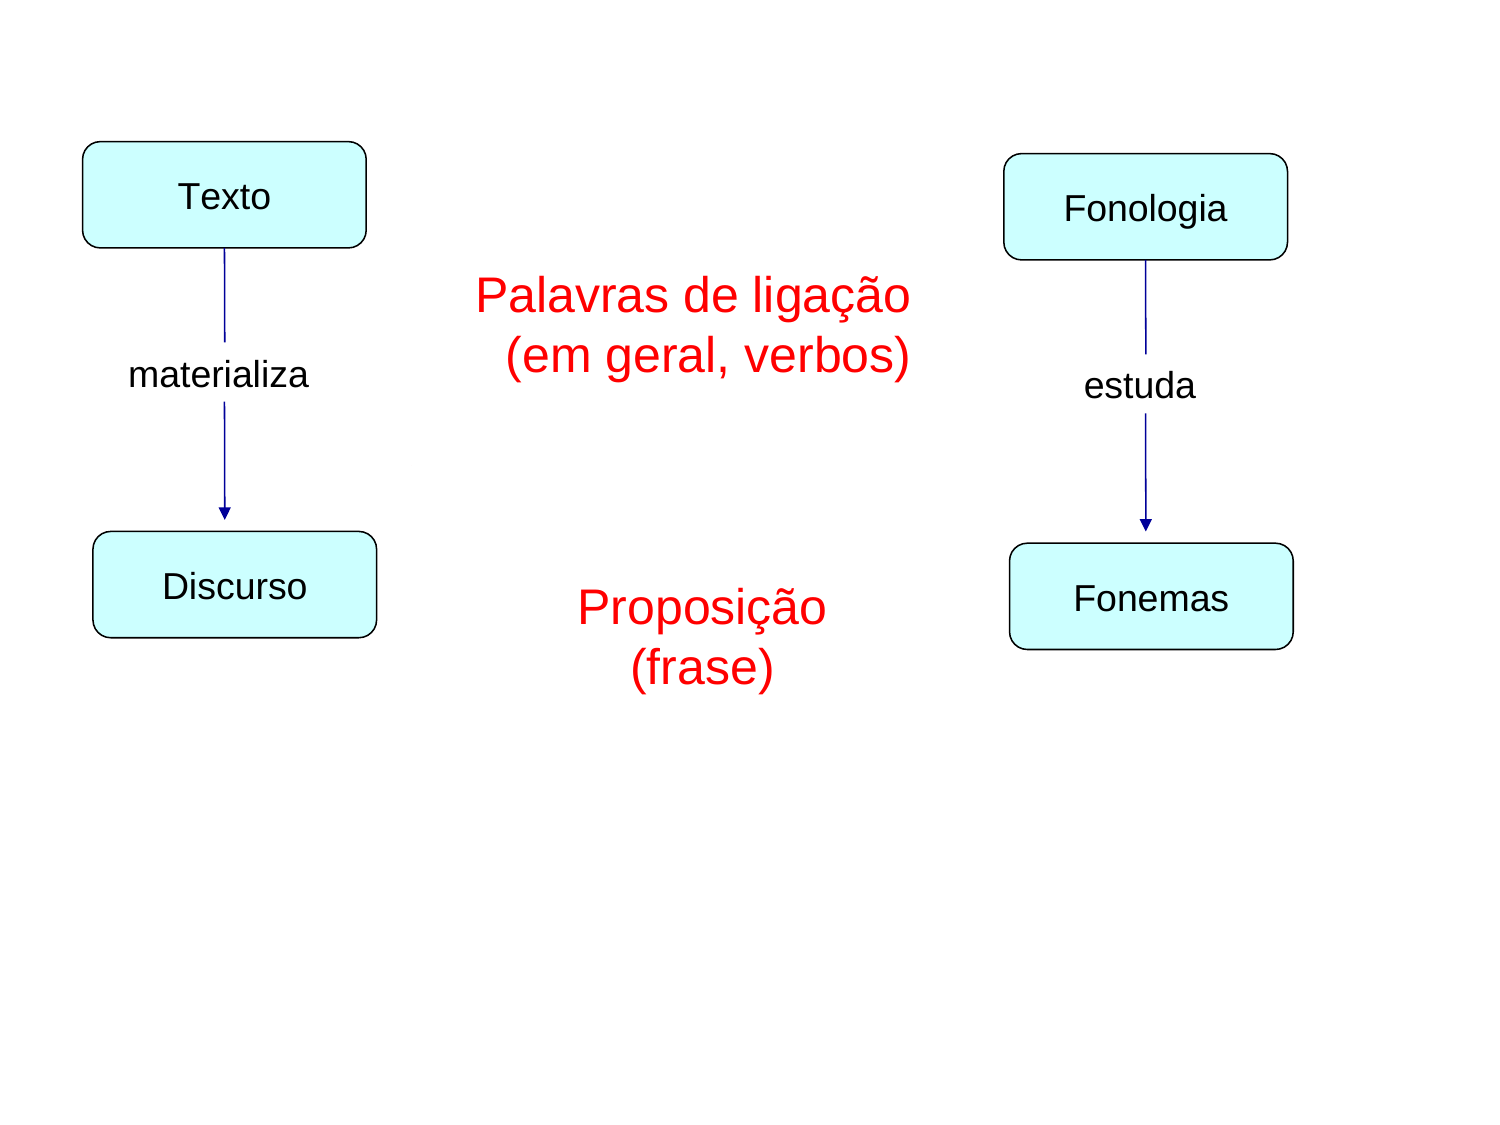

Texto
Fonologia
Palavras de ligação
(em geral, verbos)
materializa
estuda
Discurso
Fonemas
Proposição
(frase)